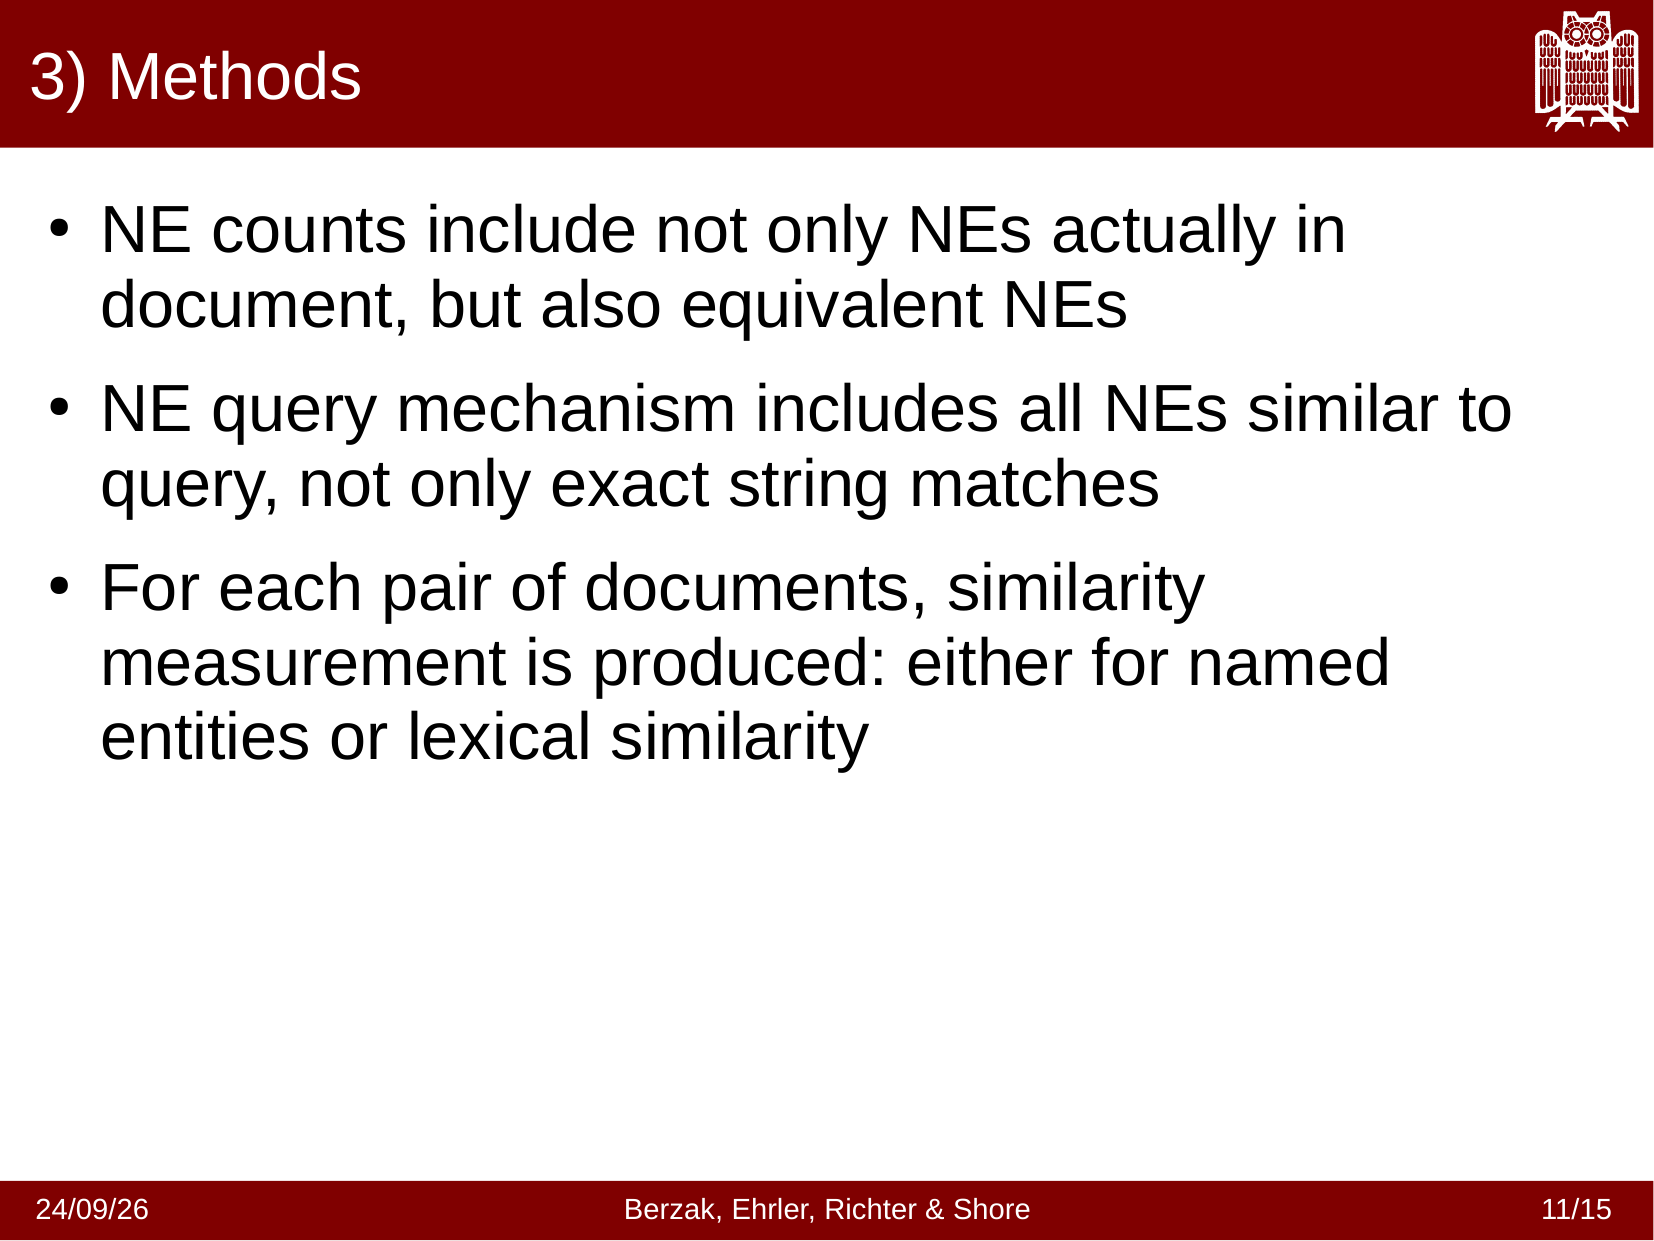

# 3) Methods
NE counts include not only NEs actually in document, but also equivalent NEs
NE query mechanism includes all NEs similar to query, not only exact string matches
For each pair of documents, similarity measurement is produced: either for named entities or lexical similarity
Berzak, Ehrler, Richter & Shore
11